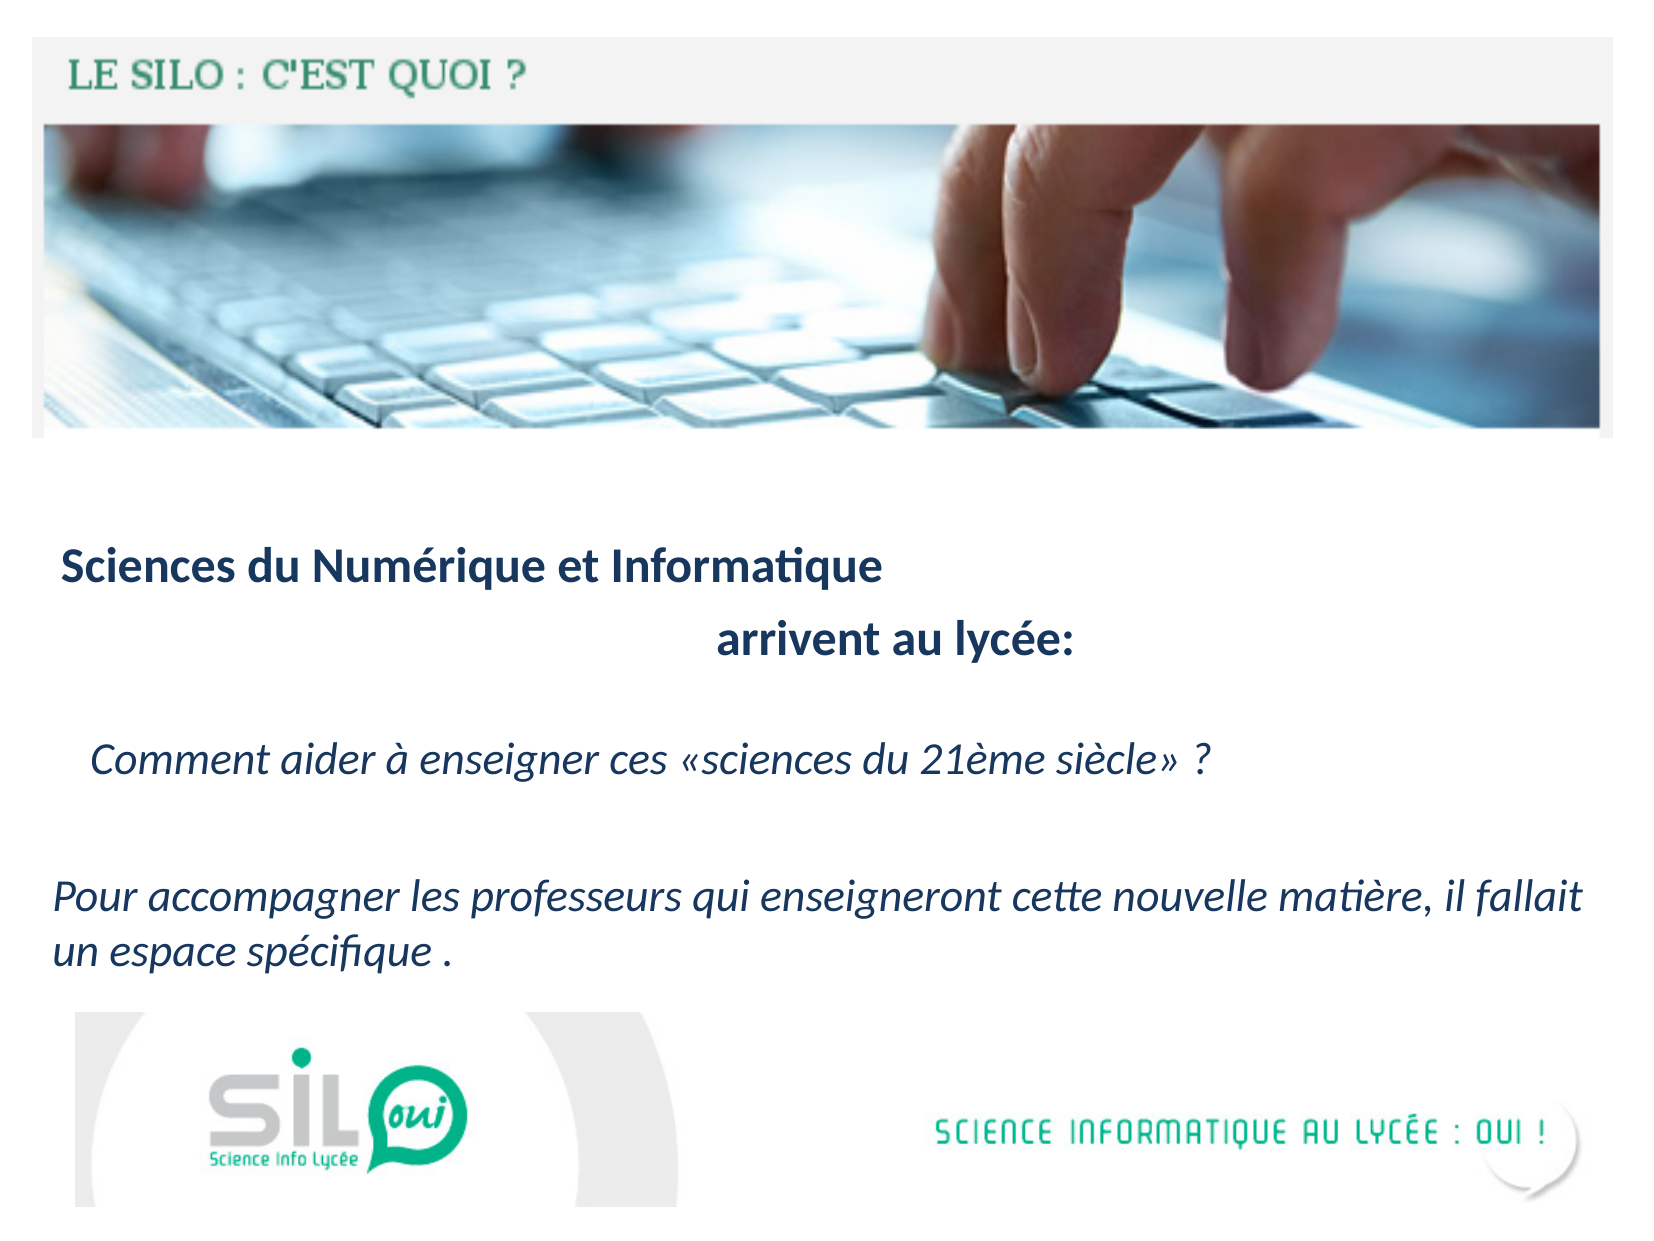

# Sciences du Numérique et Informatique
 arrivent au lycée:
 Comment aider à enseigner ces «sciences du 21ème siècle» ?
Pour accompagner les professeurs qui enseigneront cette nouvelle matière, il fallait un espace spécifique .